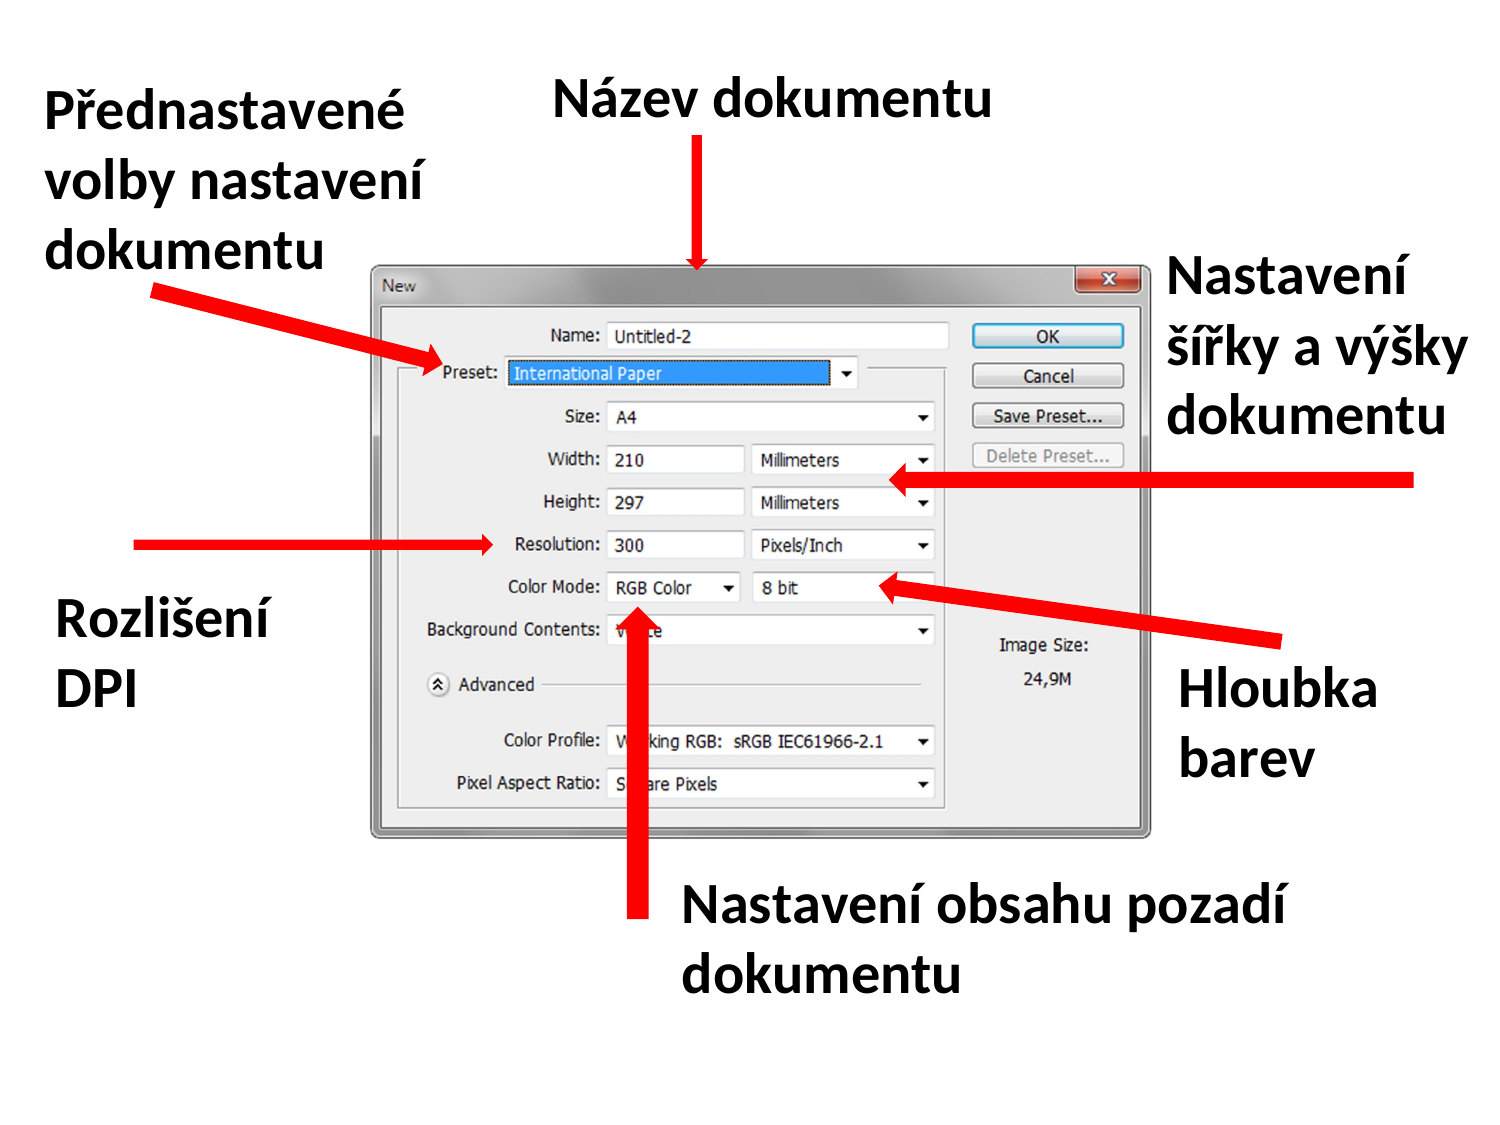

Název dokumentu
Přednastavené volby nastavení dokumentu
Nastavení šířky a výšky dokumentu
Rozlišení DPI
Hloubka barev
Nastavení obsahu pozadí dokumentu